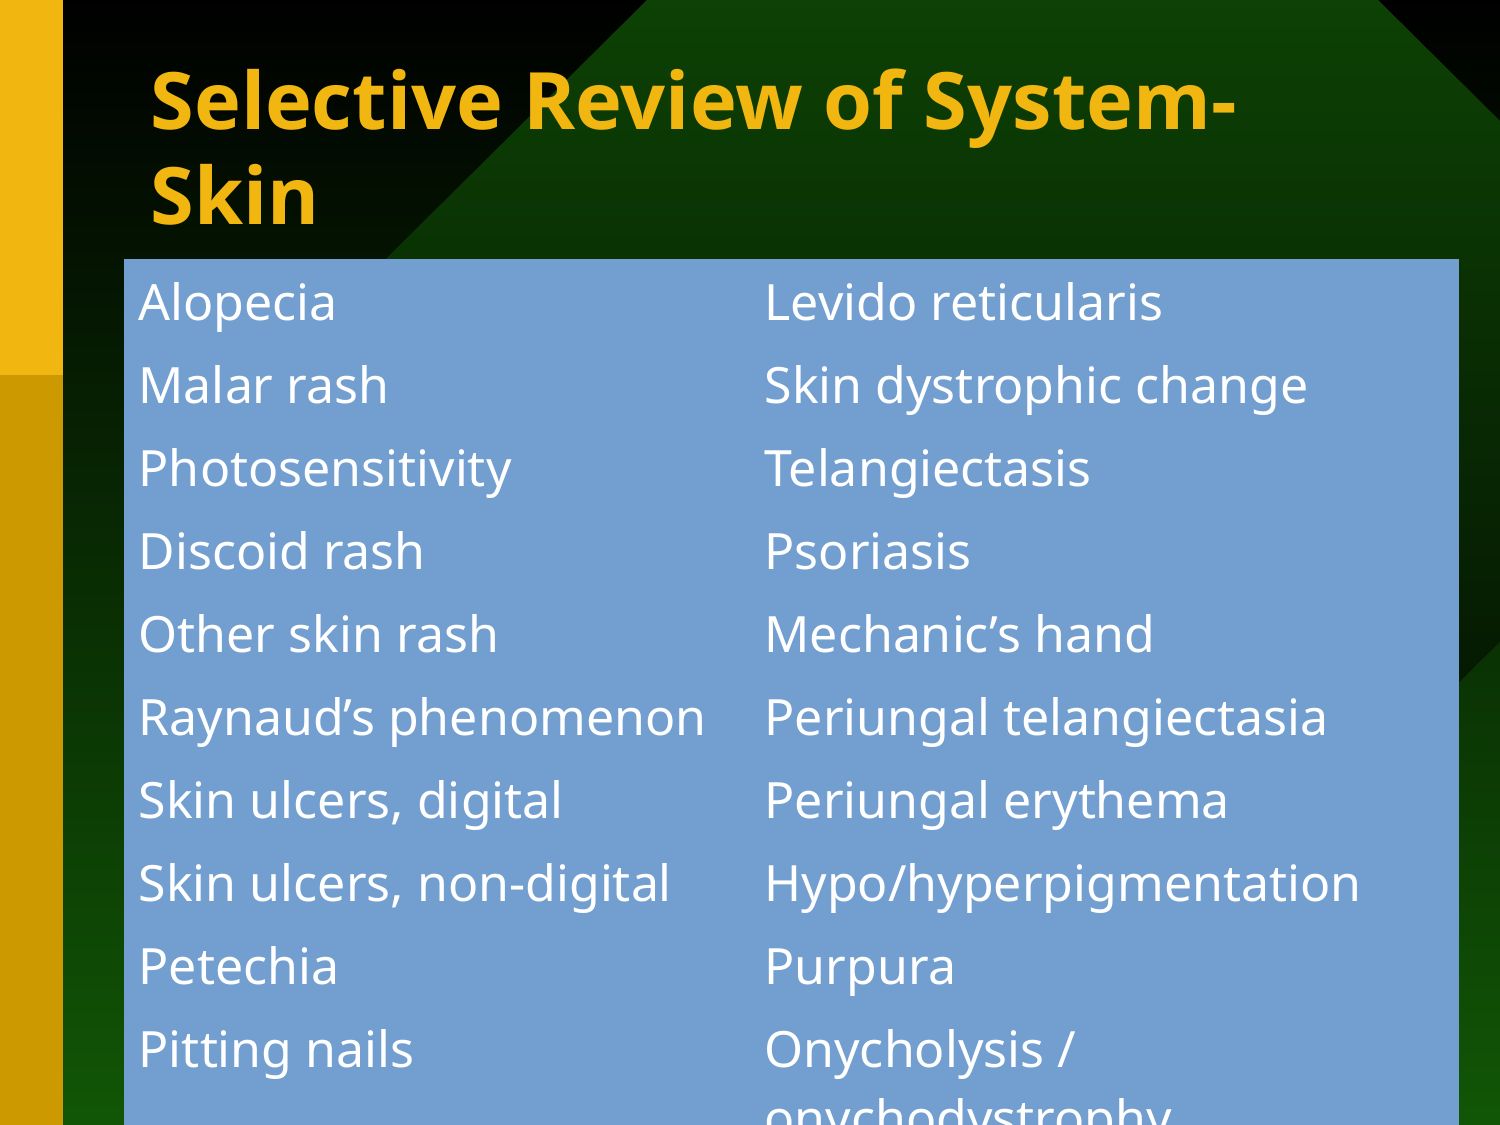

# Selective Review of System-Skin
| Alopecia | Levido reticularis |
| --- | --- |
| Malar rash | Skin dystrophic change |
| Photosensitivity | Telangiectasis |
| Discoid rash | Psoriasis |
| Other skin rash | Mechanic’s hand |
| Raynaud’s phenomenon | Periungal telangiectasia |
| Skin ulcers, digital | Periungal erythema |
| Skin ulcers, non-digital | Hypo/hyperpigmentation |
| Petechia | Purpura |
| Pitting nails | Onycholysis / onychodystrophy |